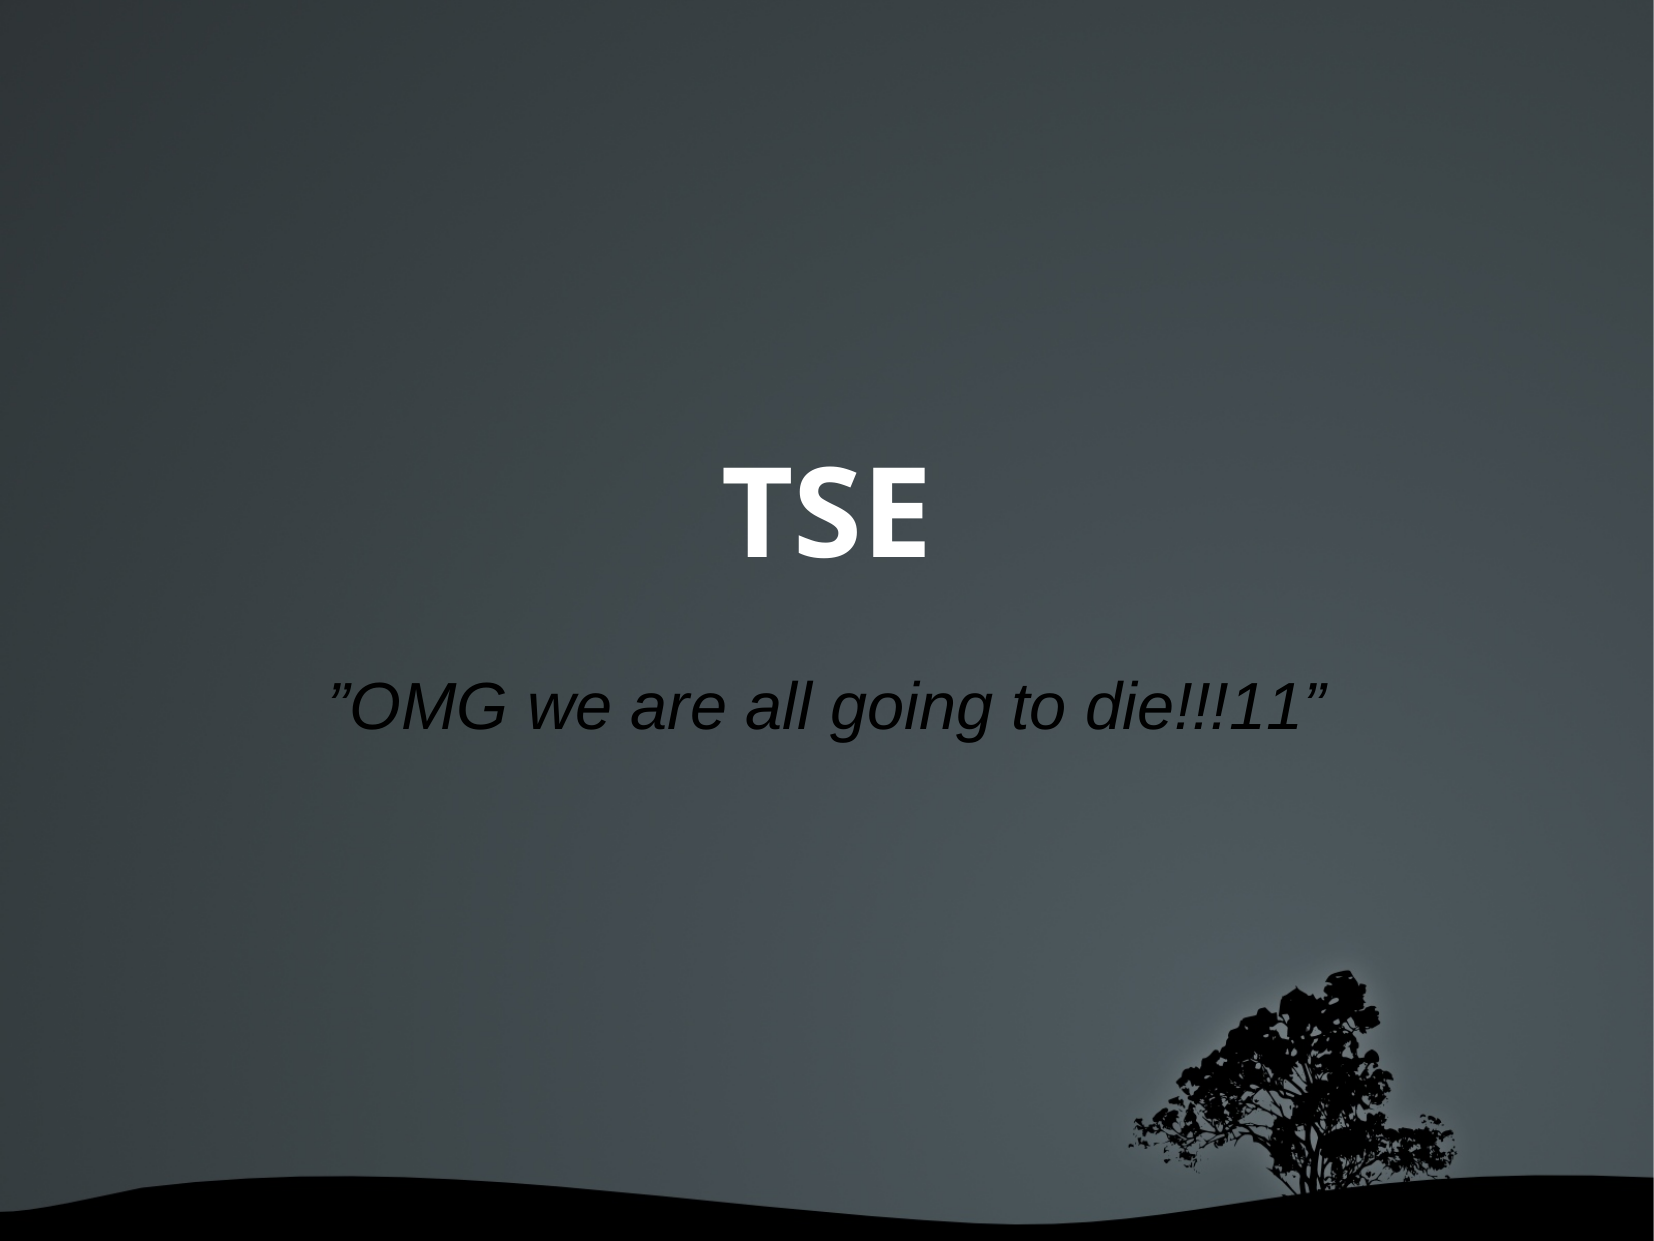

TSE
”OMG we are all going to die!!!11”